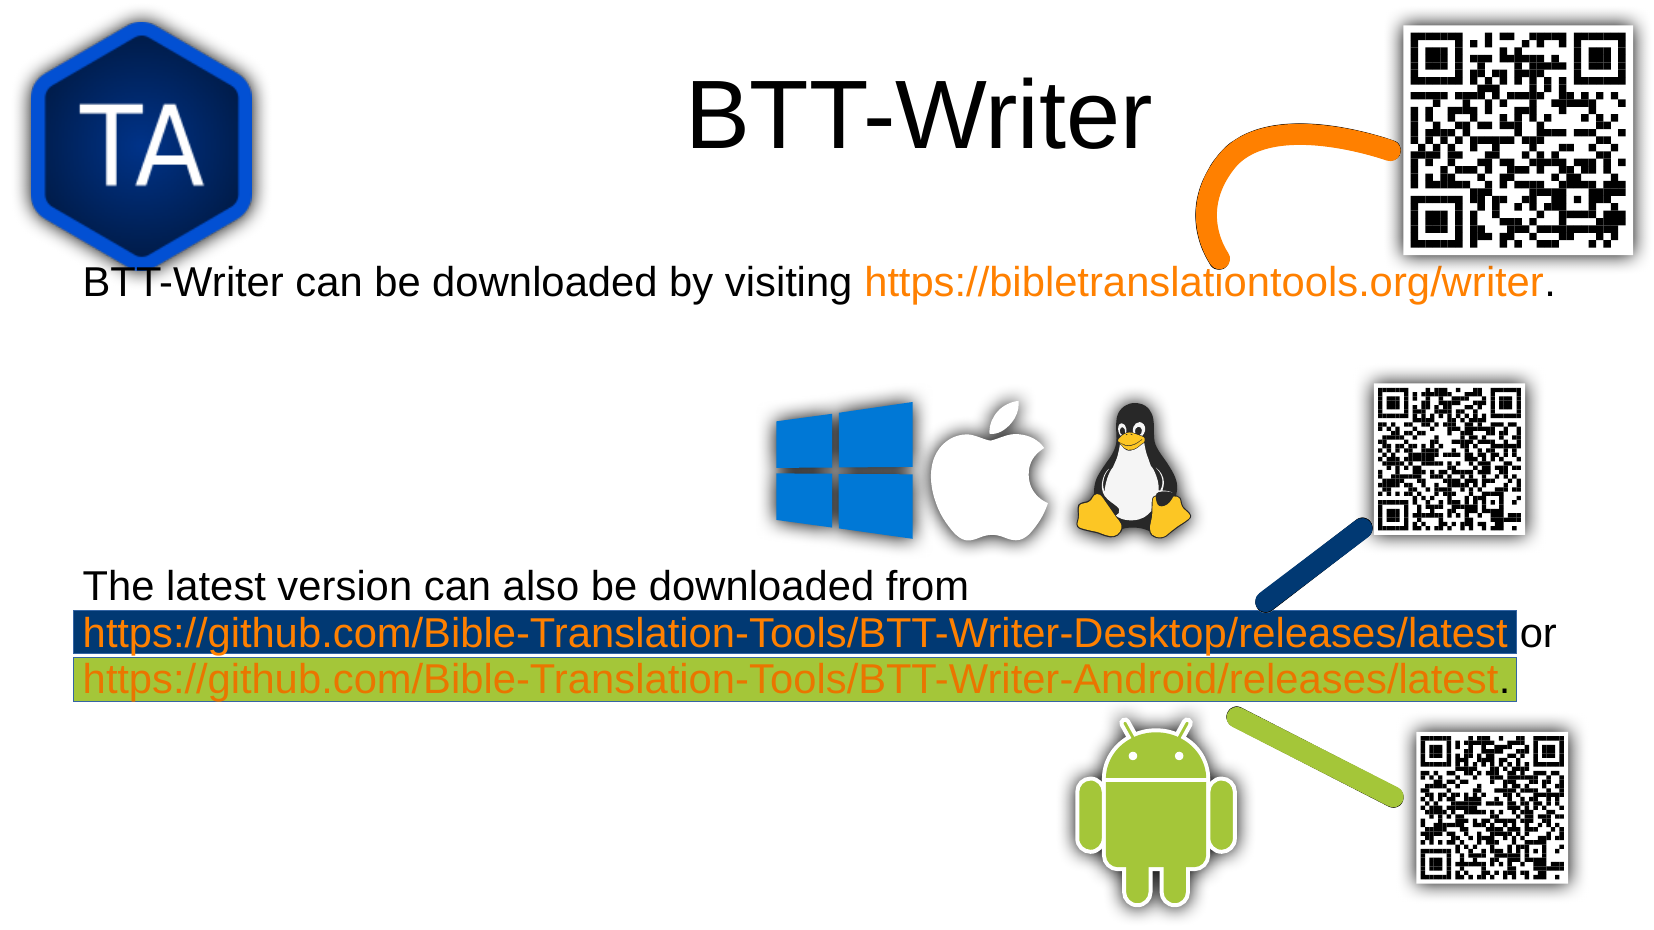

# BTT-Writer
BTT-Writer can be downloaded by visiting https://bibletranslationtools.org/writer.
The latest version can also be downloaded from https://github.com/Bible-Translation-Tools/BTT-Writer-Desktop/releases/latest or https://github.com/Bible-Translation-Tools/BTT-Writer-Android/releases/latest.